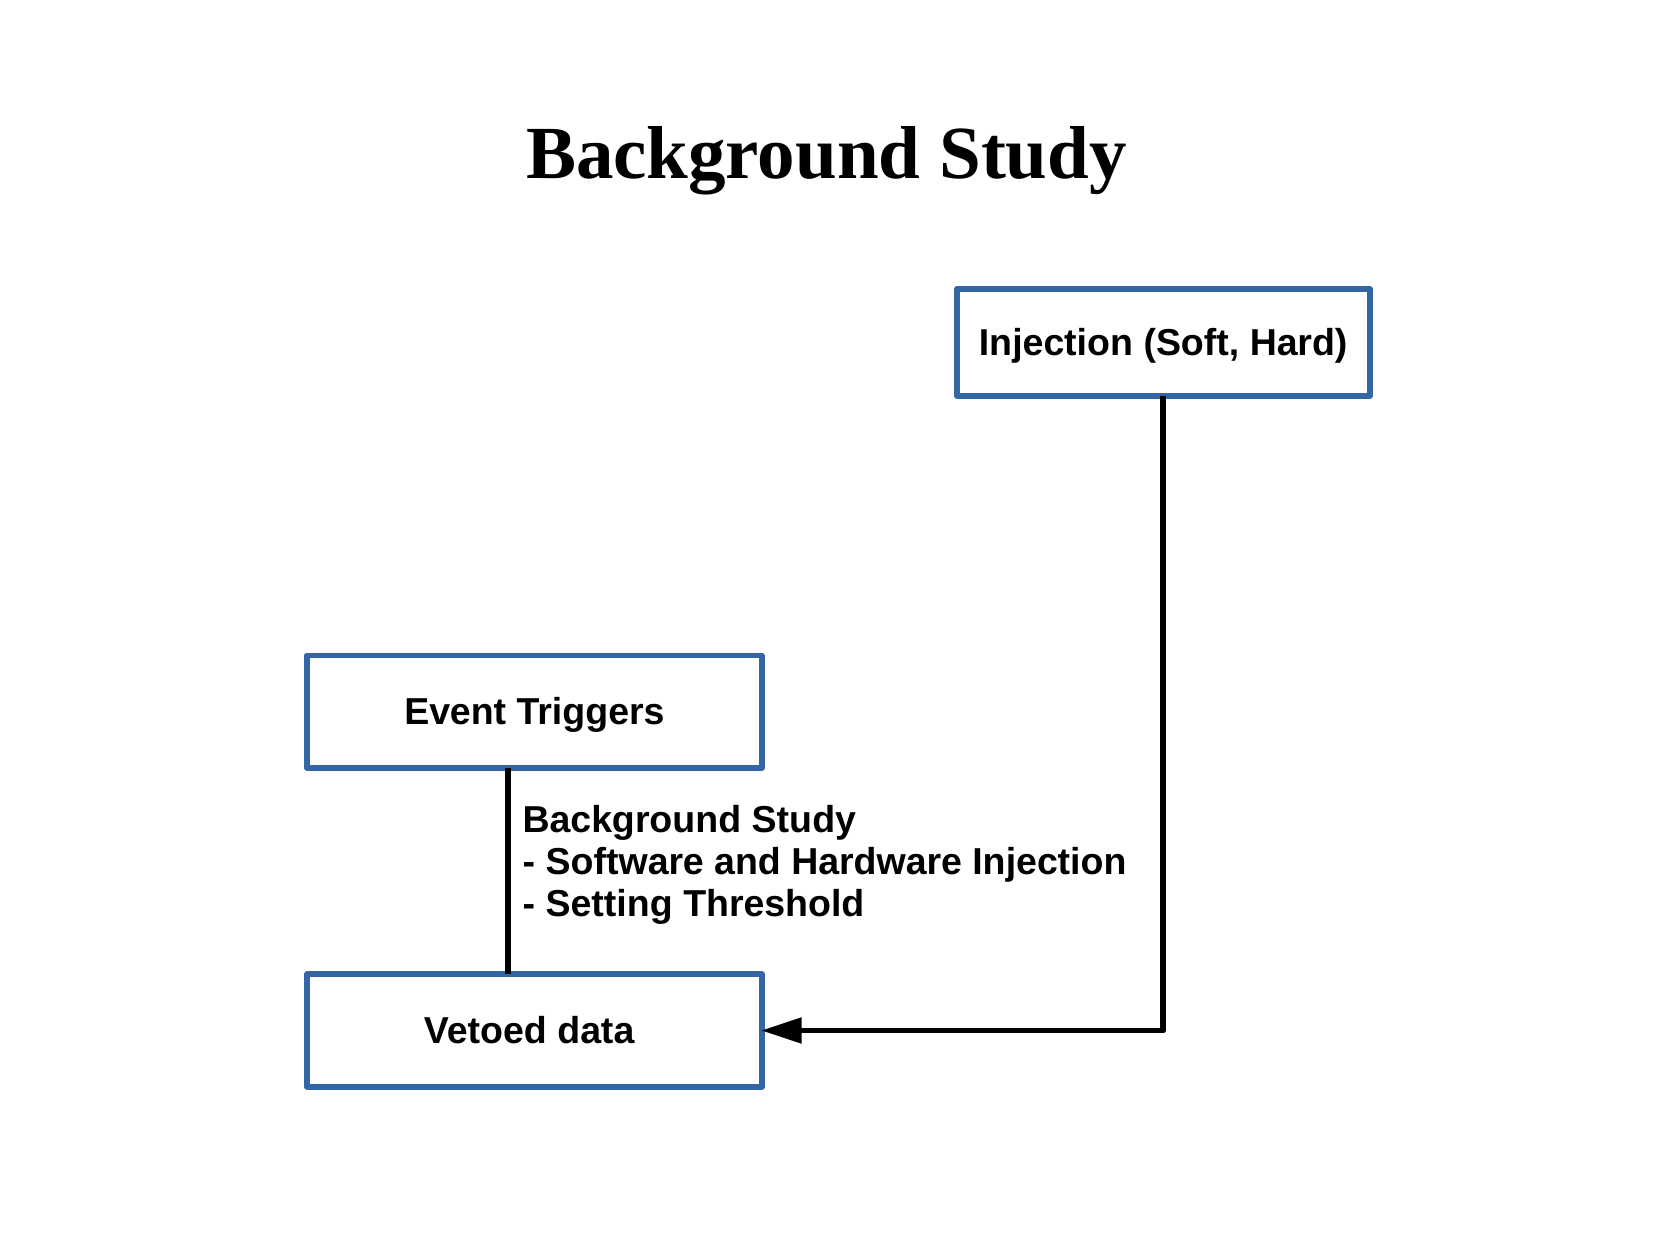

# Background Study
Injection (Soft, Hard)
Event Triggers
Background Study
- Software and Hardware Injection
- Setting Threshold
Vetoed data